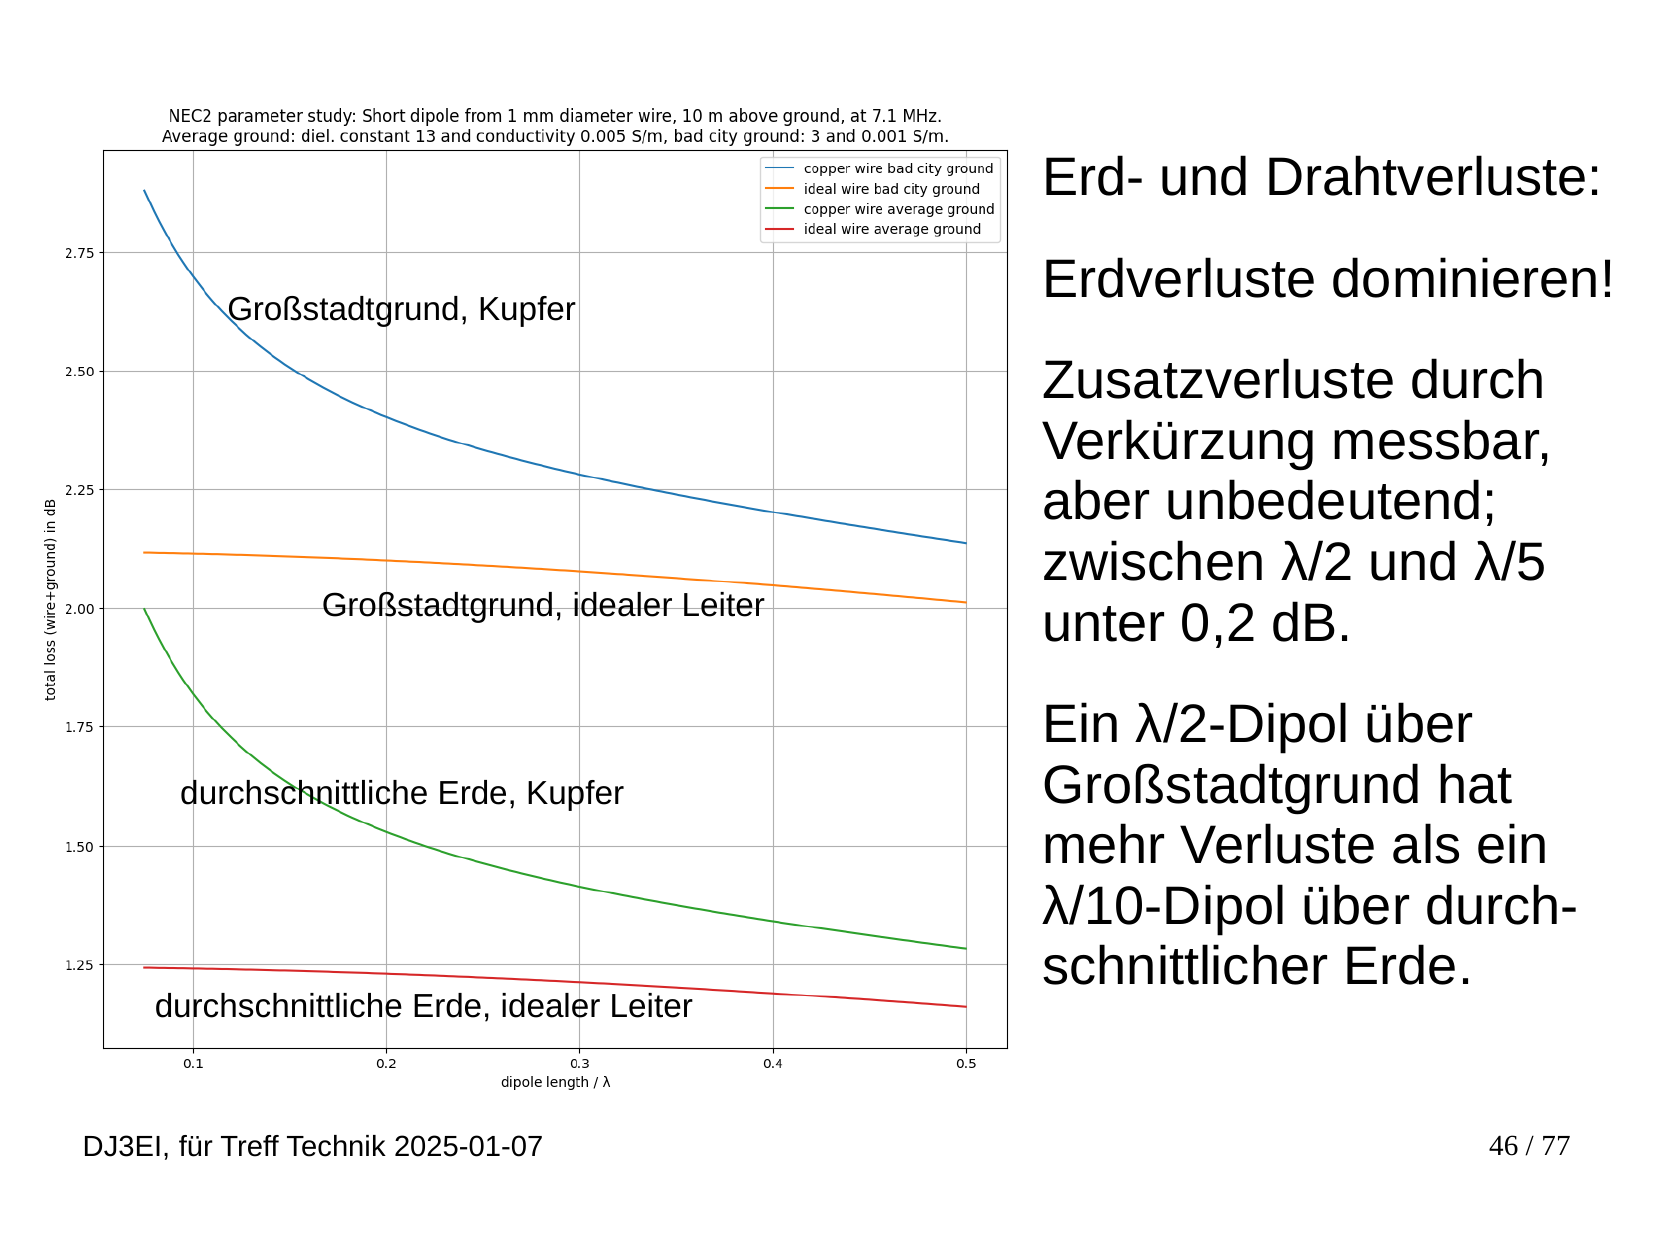

Erd- und Drahtverluste:
Erdverluste dominieren!
Zusatzverluste durch
Verkürzung messbar,
aber unbedeutend;
zwischen λ/2 und λ/5
unter 0,2 dB.
Ein λ/2-Dipol über
Großstadtgrund hat
mehr Verluste als ein
λ/10-Dipol über durch-
schnittlicher Erde.
Großstadtgrund, Kupfer
Großstadtgrund, idealer Leiter
durchschnittliche Erde, Kupfer
durchschnittliche Erde, idealer Leiter
46